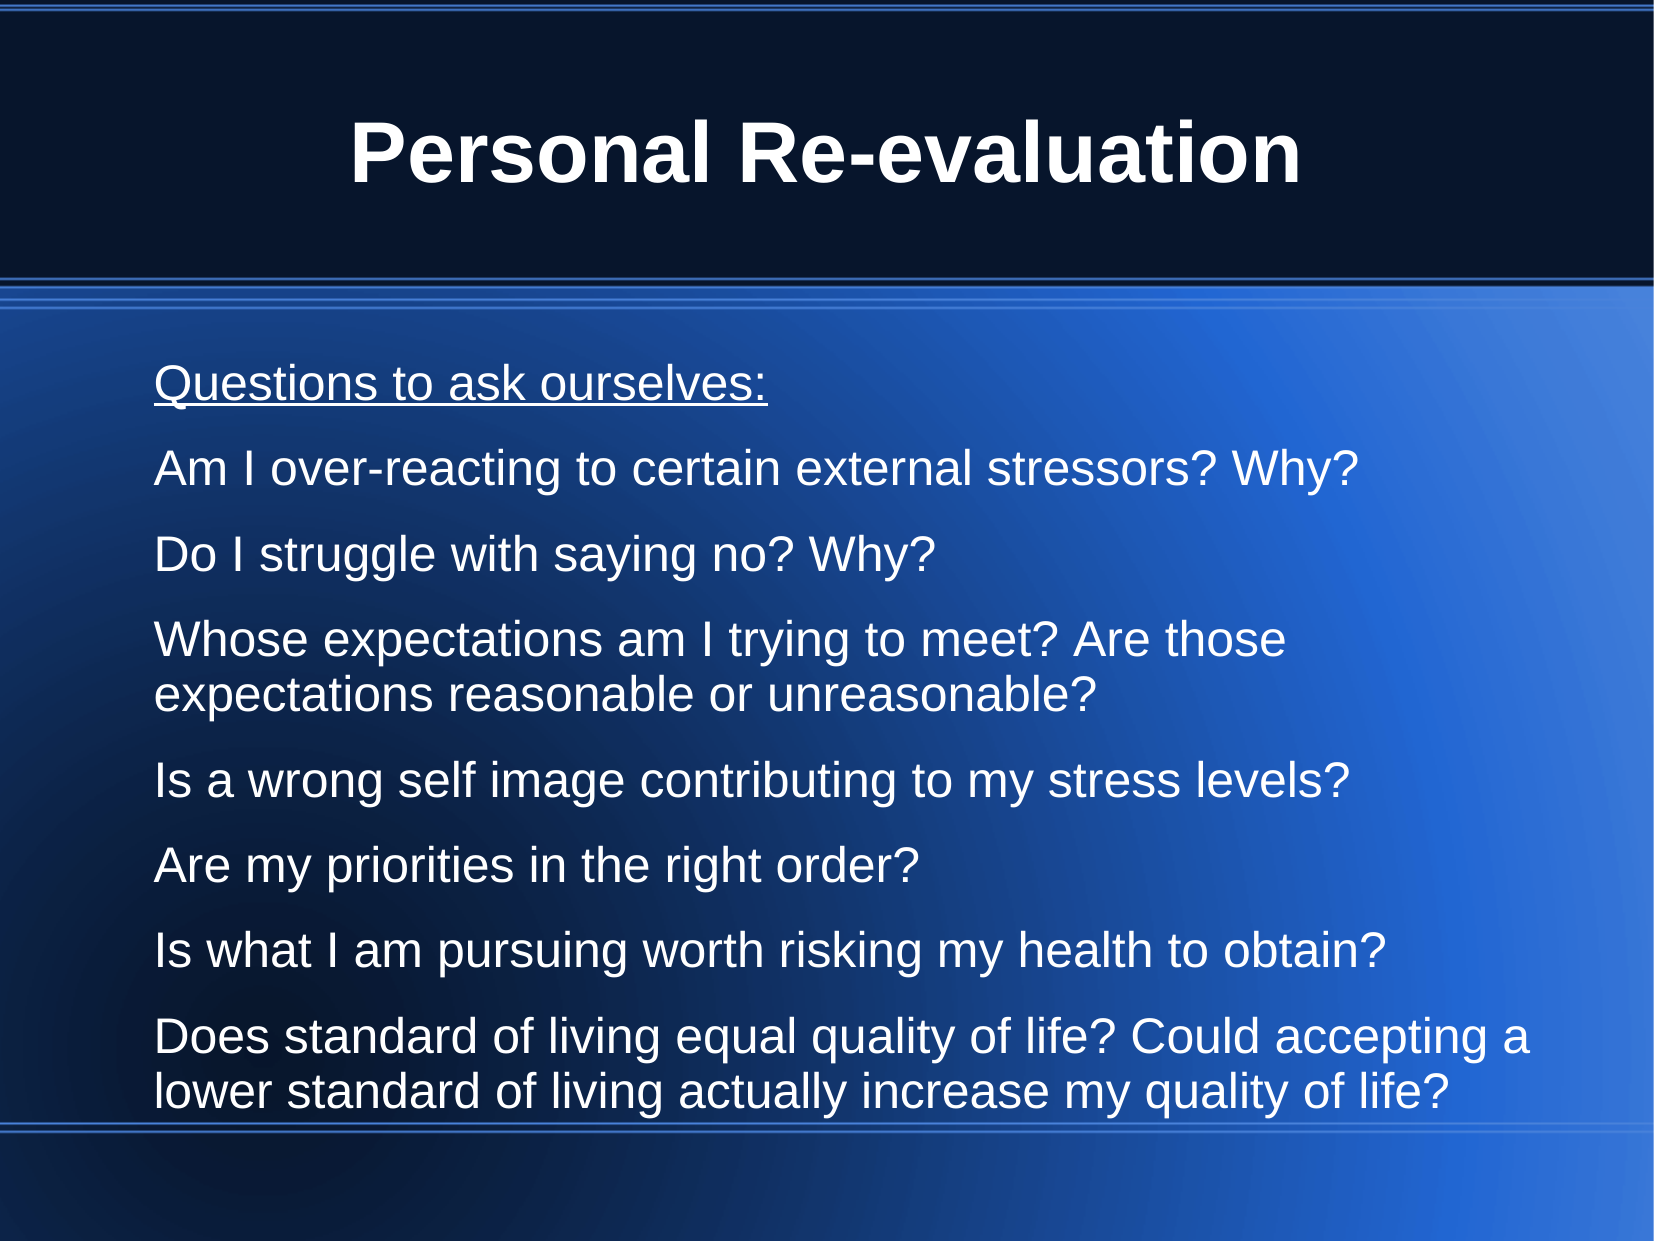

# Personal Re-evaluation
Questions to ask ourselves:
Am I over-reacting to certain external stressors? Why?
Do I struggle with saying no? Why?
Whose expectations am I trying to meet? Are those expectations reasonable or unreasonable?
Is a wrong self image contributing to my stress levels?
Are my priorities in the right order?
Is what I am pursuing worth risking my health to obtain?
Does standard of living equal quality of life? Could accepting a lower standard of living actually increase my quality of life?